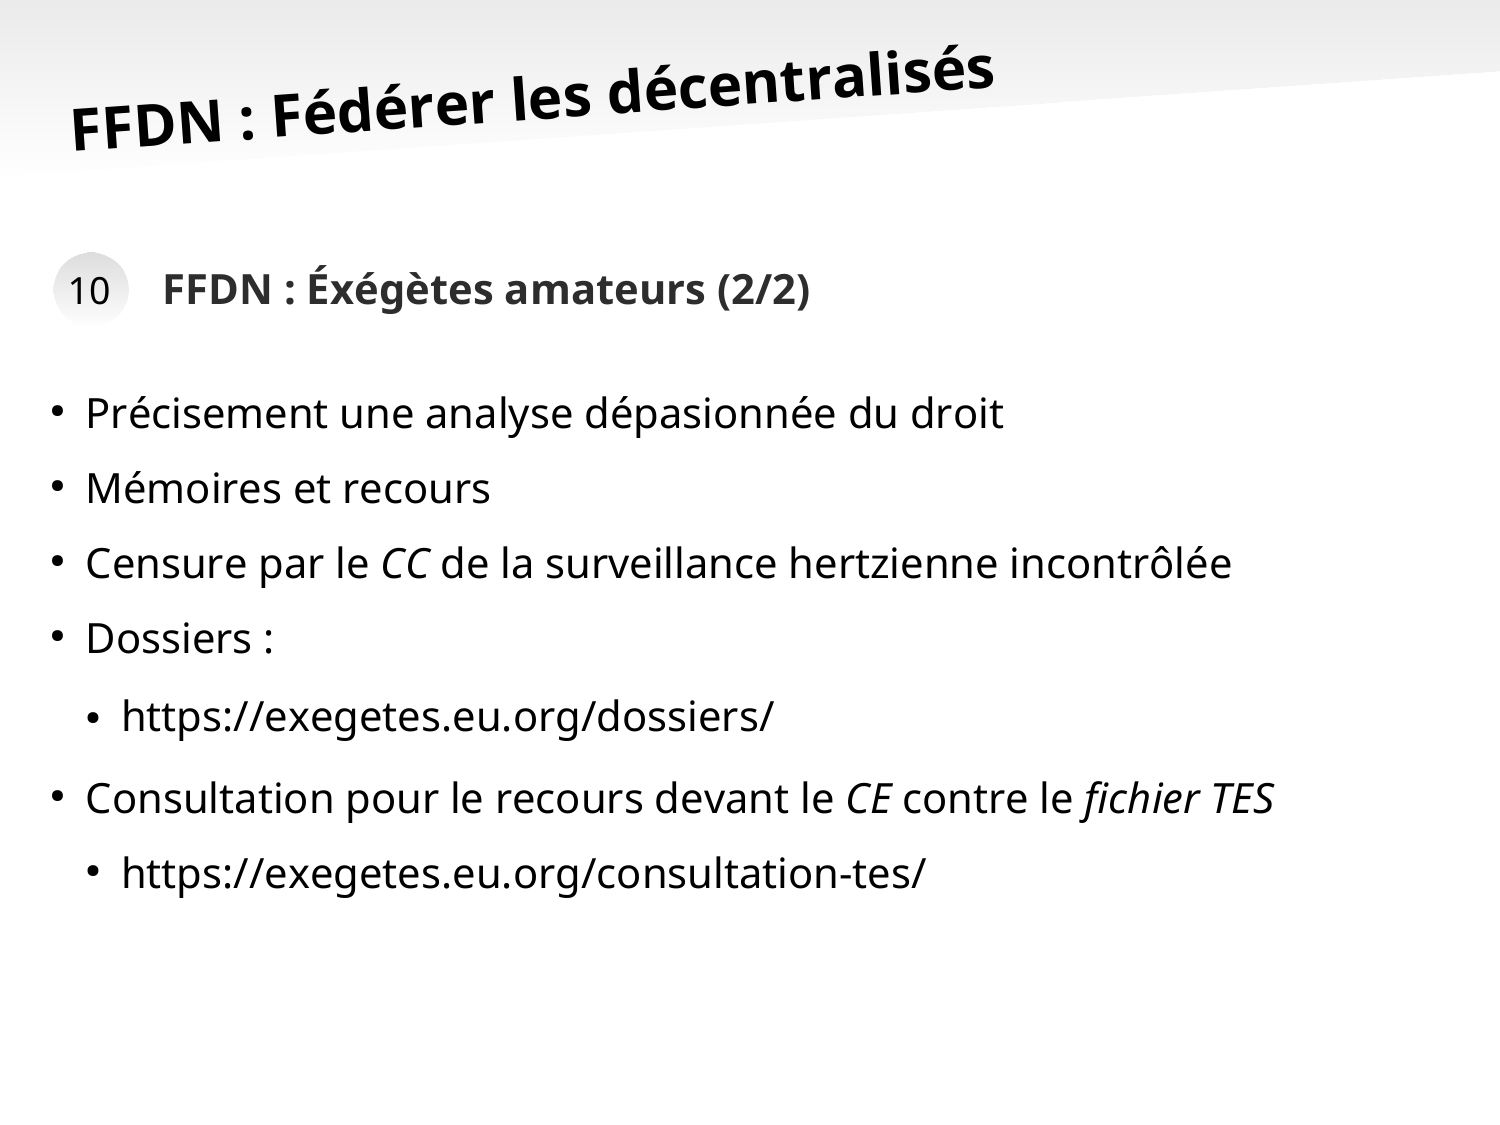

FFDN : Fédérer les décentralisés
FFDN : Éxégètes amateurs (2/2)
10
Précisement une analyse dépasionnée du droit
Mémoires et recours
Censure par le CC de la surveillance hertzienne incontrôlée
Dossiers :
https://exegetes.eu.org/dossiers/
Consultation pour le recours devant le CE contre le fichier TES
https://exegetes.eu.org/consultation-tes/
5